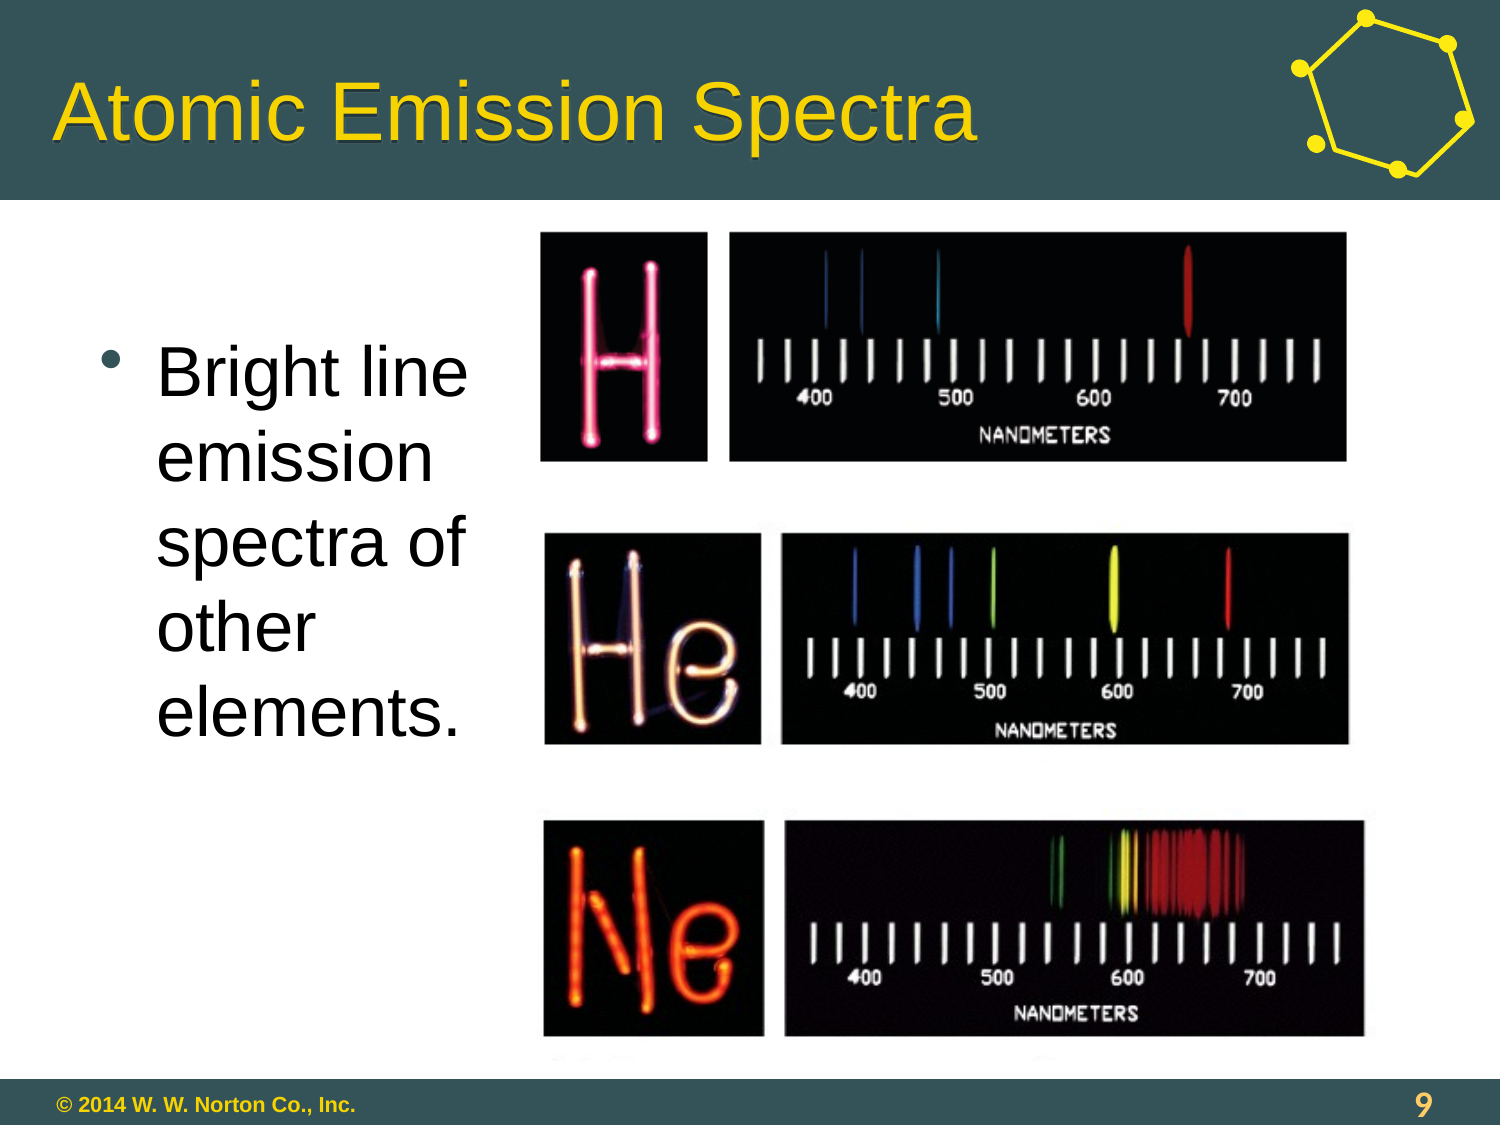

Atomic Emission Spectra
# Bright line emission spectra of other elements.